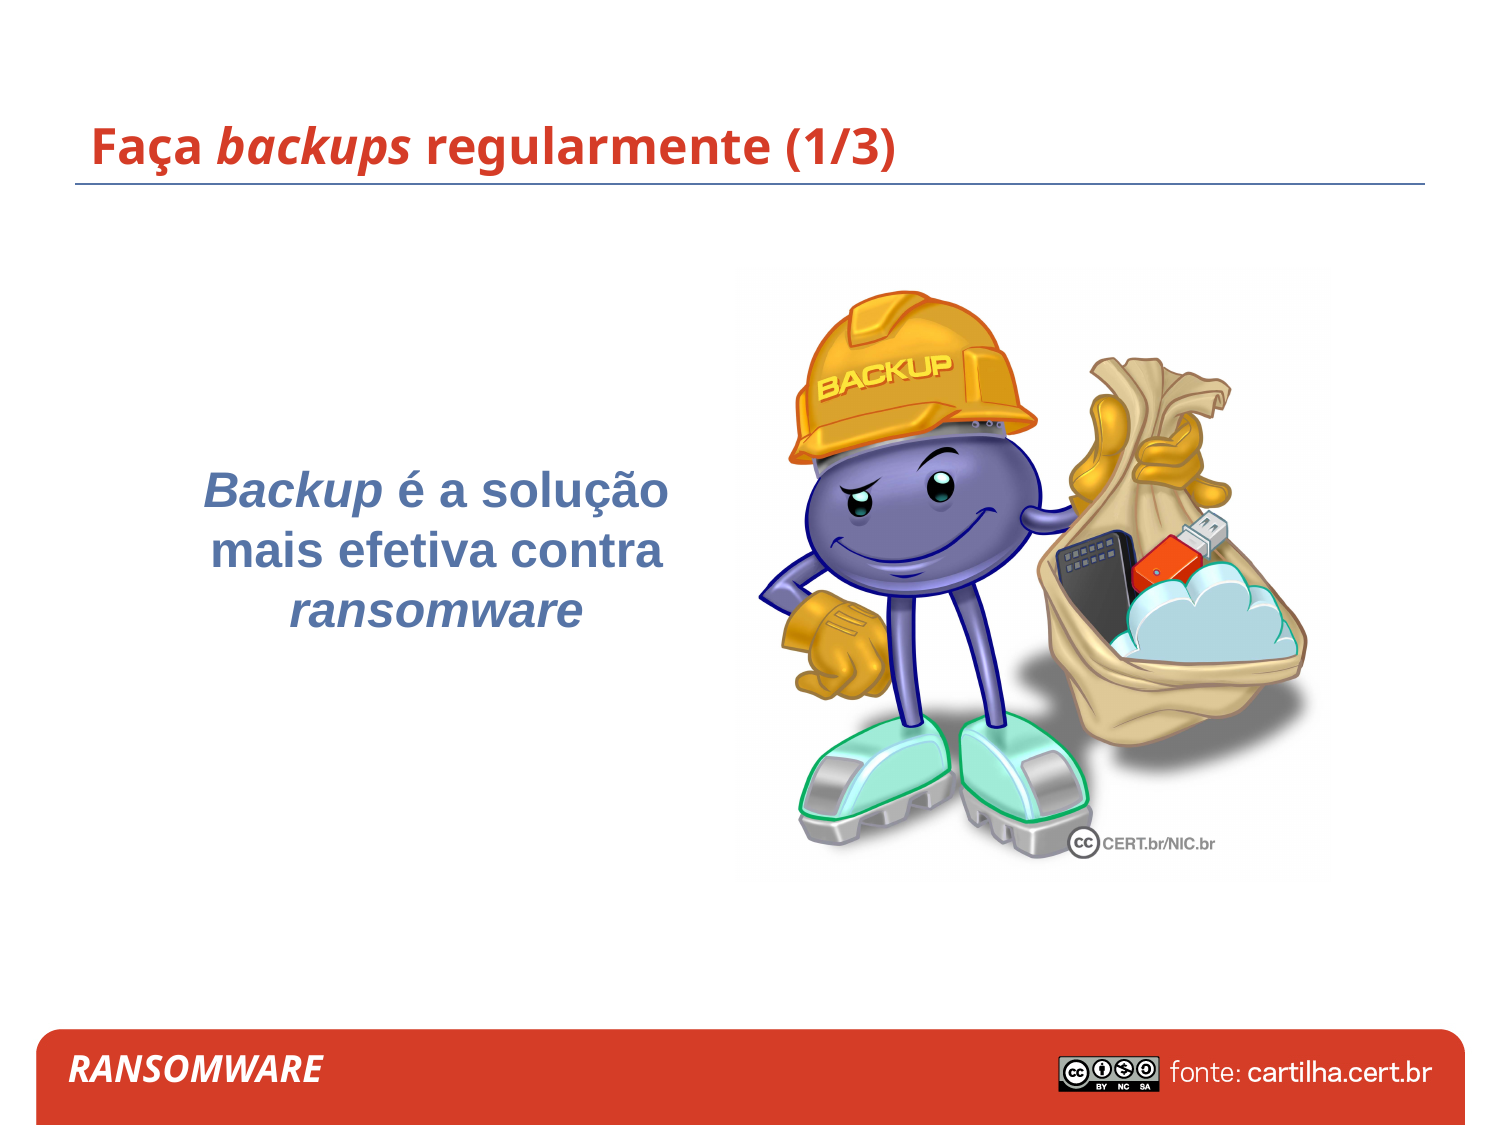

Faça backups regularmente (1/3)
# Backup é a solução mais efetiva contra ransomware